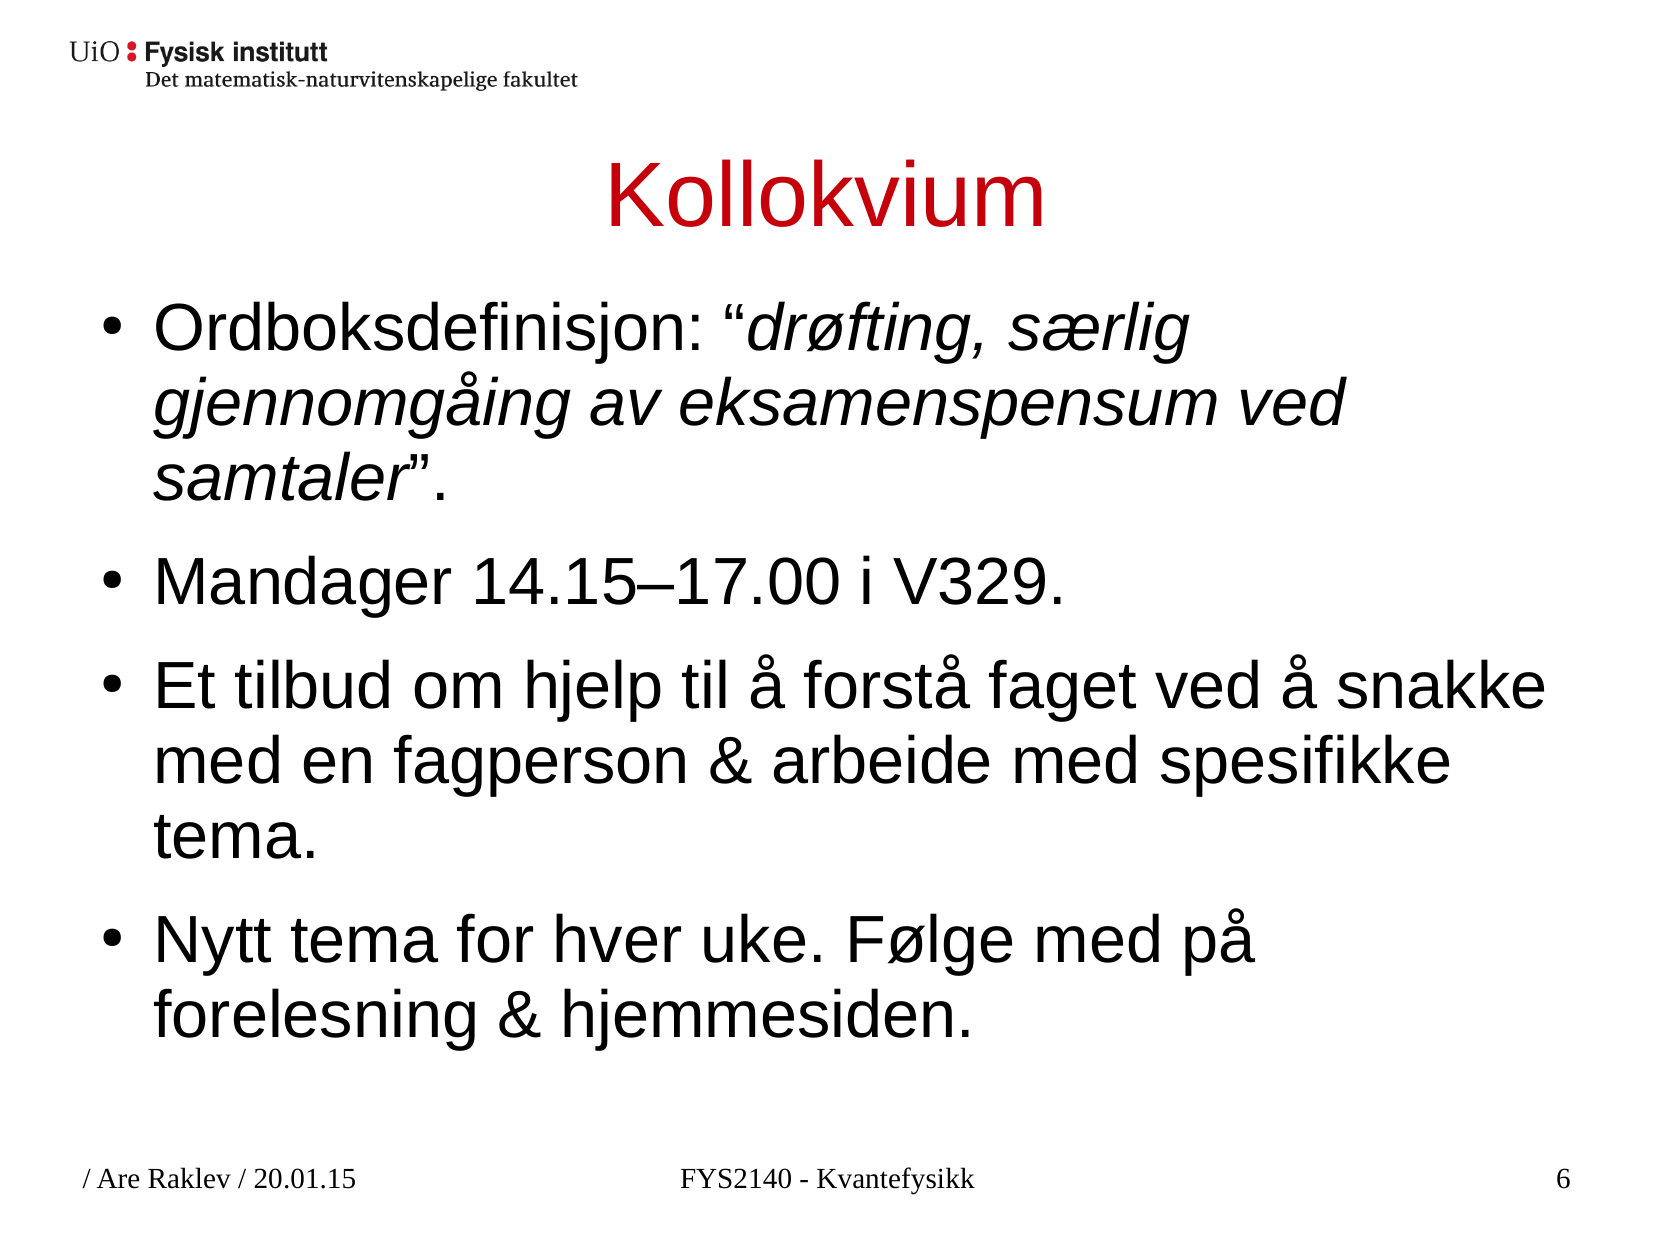

# Kollokvium
Ordboksdefinisjon: “drøfting, særlig gjennomgåing av eksamenspensum ved samtaler”.
Mandager 14.15–17.00 i V329.
Et tilbud om hjelp til å forstå faget ved å snakke med en fagperson & arbeide med spesifikke tema.
Nytt tema for hver uke. Følge med på forelesning & hjemmesiden.
/ Are Raklev / 20.01.15
FYS2140 - Kvantefysikk
6